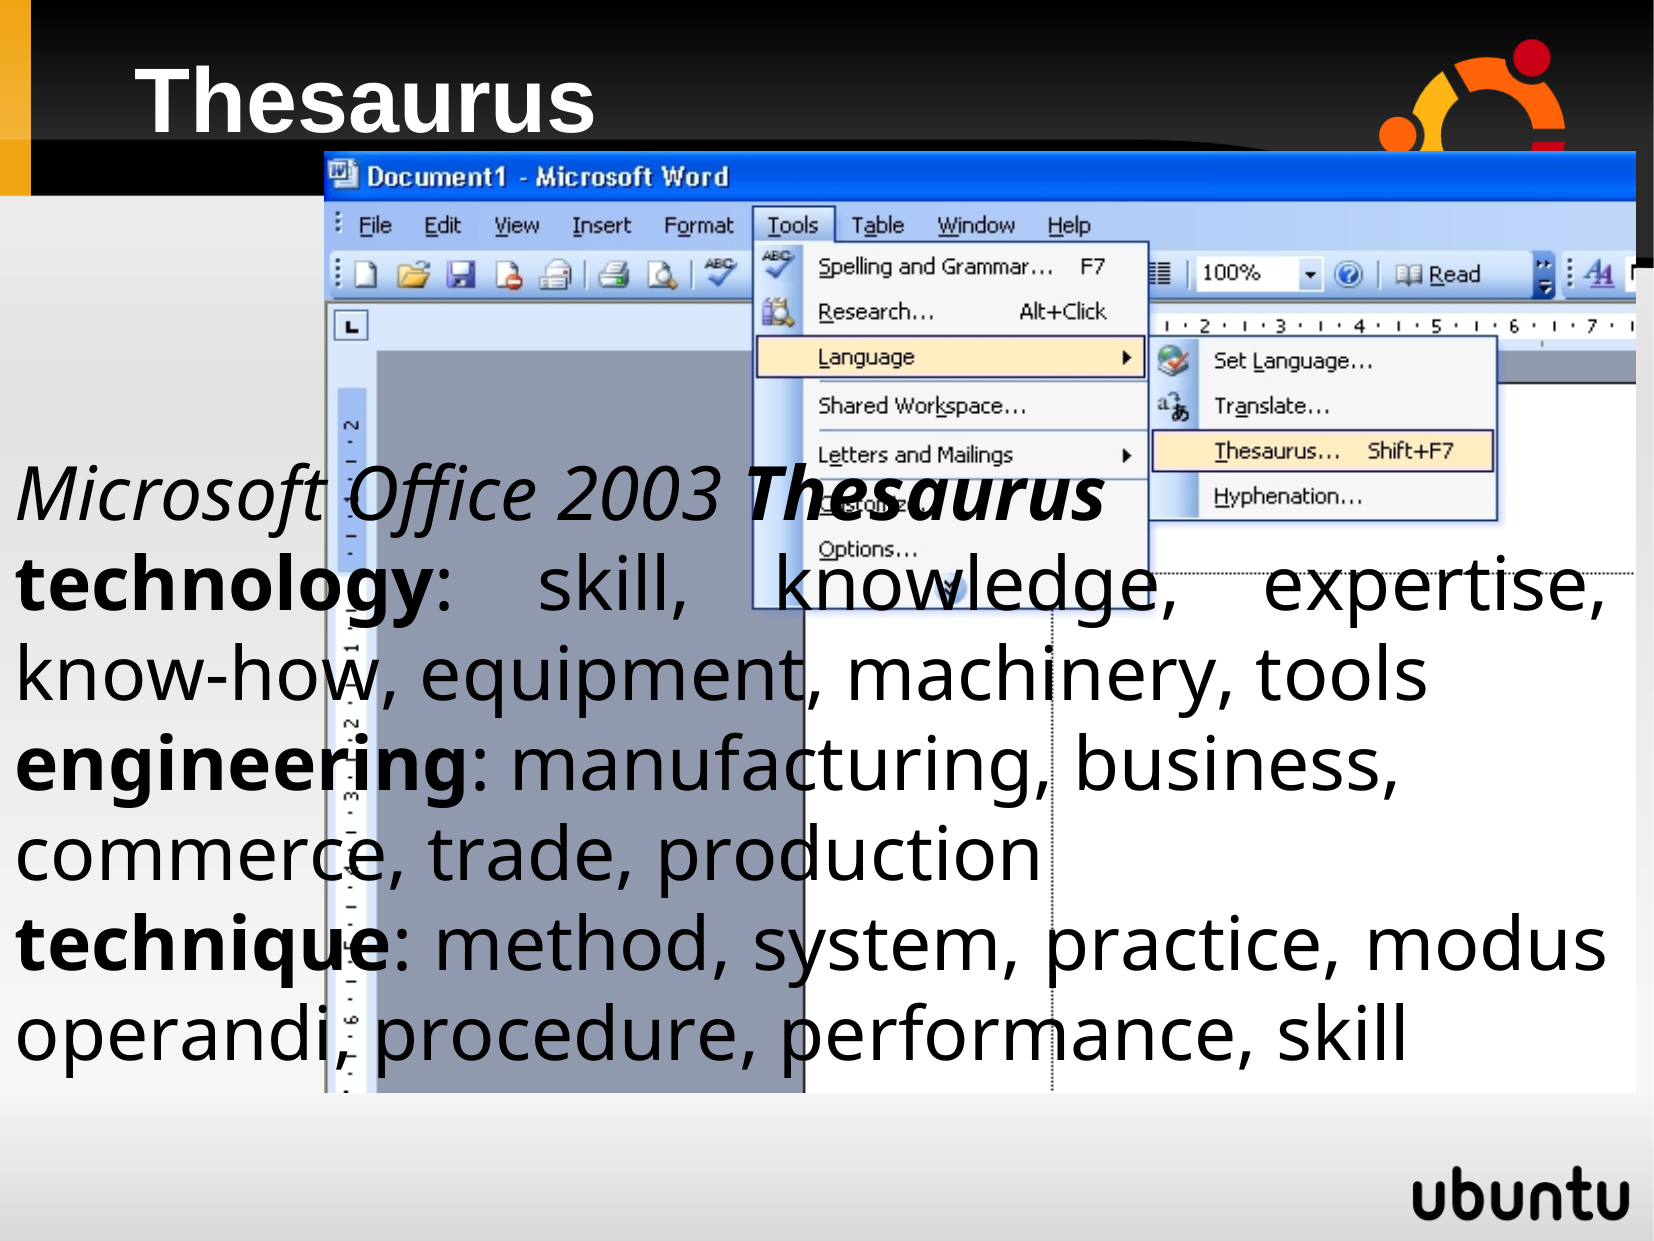

# Thesaurus
Microsoft Office 2003 Thesaurus
technology: skill, knowledge, expertise, know-how, equipment, machinery, tools
engineering: manufacturing, business, commerce, trade, production
technique: method, system, practice, modus operandi, procedure, performance, skill